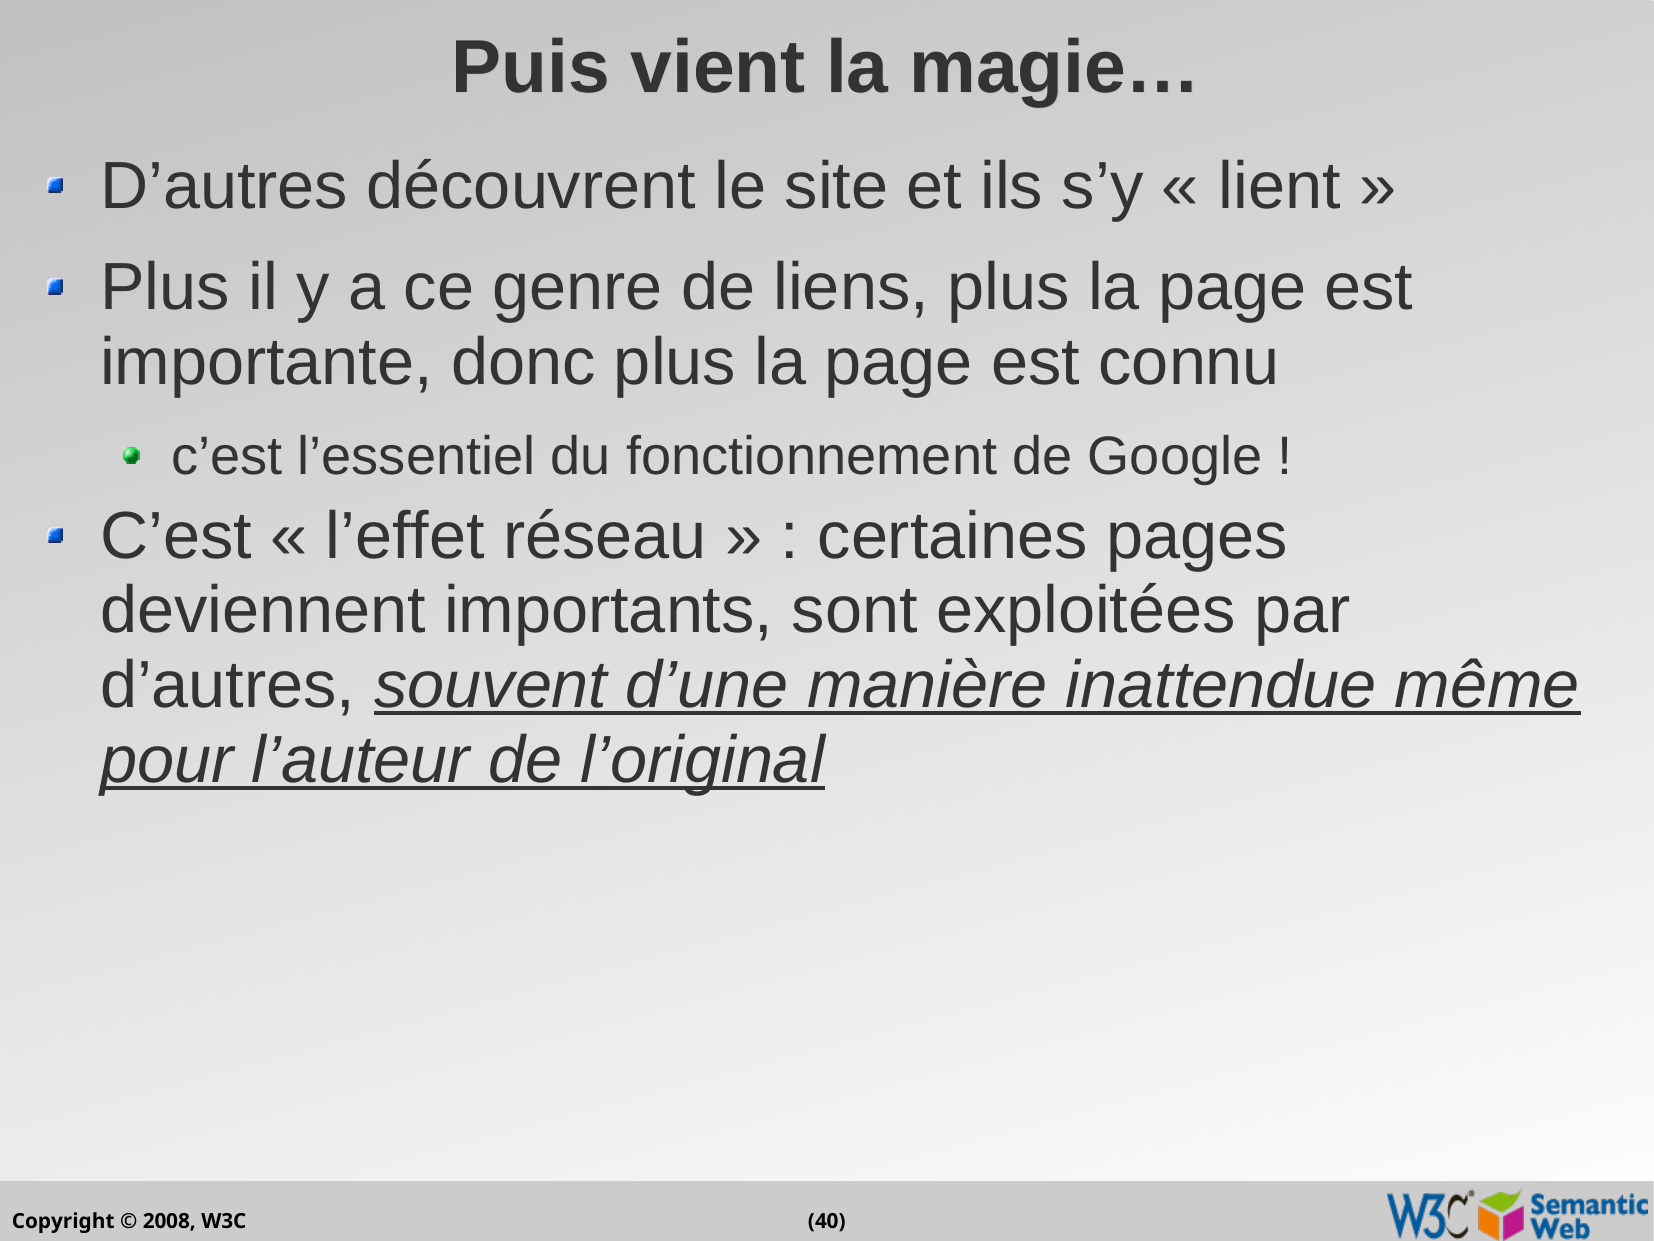

# Puis vient la magie…
D’autres découvrent le site et ils s’y « lient »
Plus il y a ce genre de liens, plus la page est importante, donc plus la page est connu
c’est l’essentiel du fonctionnement de Google !
C’est « l’effet réseau » : certaines pages deviennent importants, sont exploitées par d’autres, souvent d’une manière inattendue même pour l’auteur de l’original